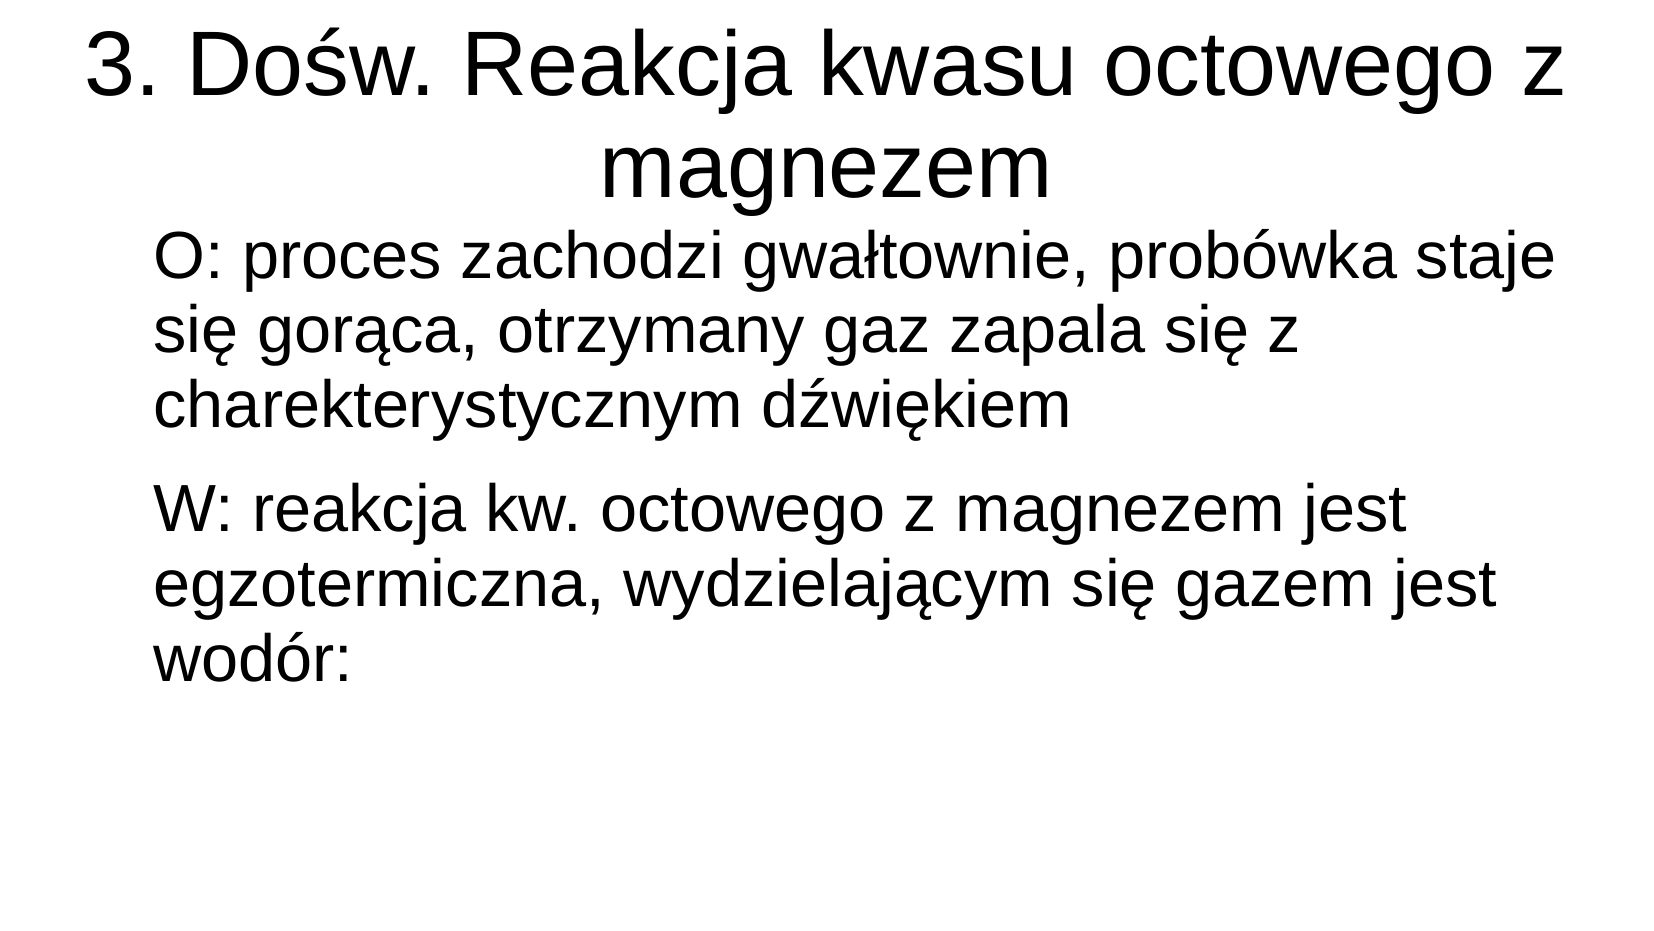

# 3. Dośw. Reakcja kwasu octowego z magnezem
O: proces zachodzi gwałtownie, probówka staje się gorąca, otrzymany gaz zapala się z charekterystycznym dźwiękiem
W: reakcja kw. octowego z magnezem jest egzotermiczna, wydzielającym się gazem jest wodór: